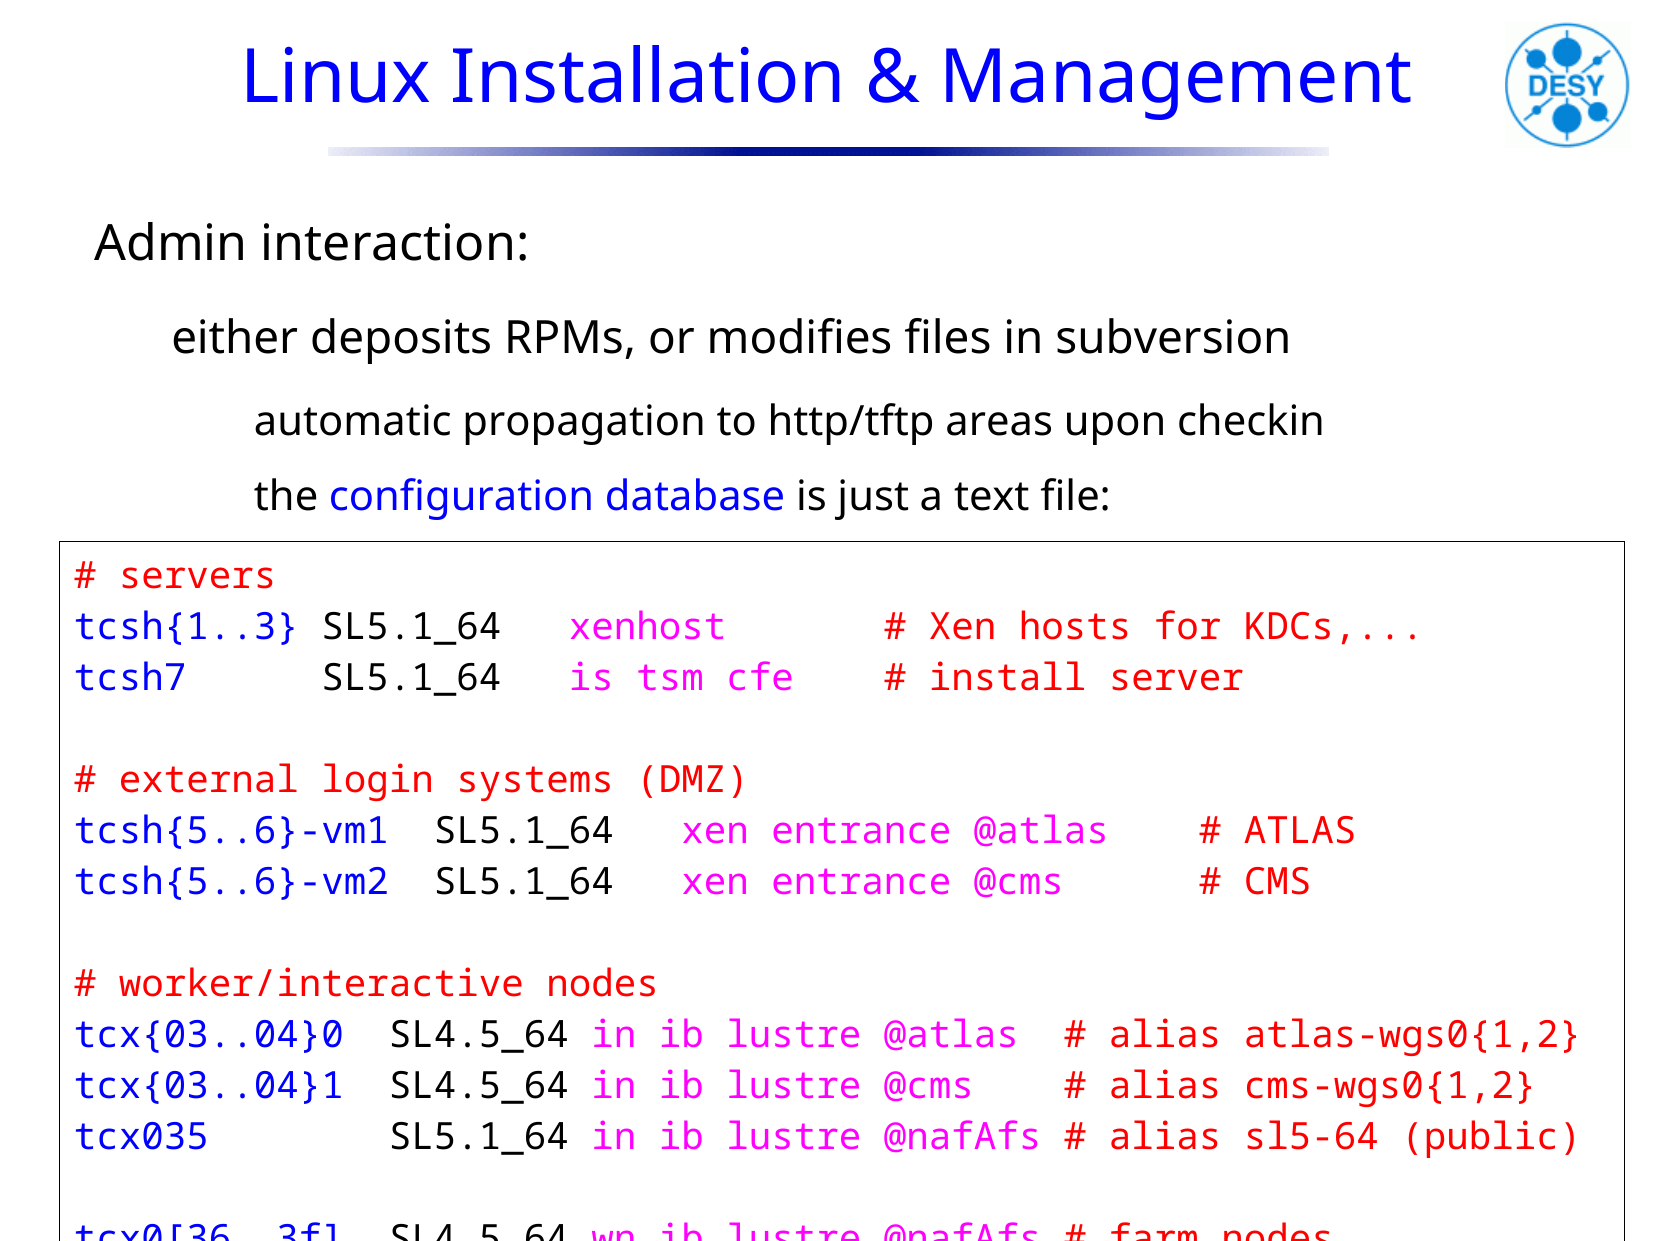

# Linux Installation & Management
Admin interaction:
either deposits RPMs, or modifies files in subversion
automatic propagation to http/tftp areas upon checkin
the configuration database is just a text file:
# servers
tcsh{1..3} SL5.1_64 xenhost # Xen hosts for KDCs,...
tcsh7 SL5.1_64 is tsm cfe # install server
# external login systems (DMZ)
tcsh{5..6}-vm1 SL5.1_64 xen entrance @atlas # ATLAS
tcsh{5..6}-vm2 SL5.1_64 xen entrance @cms # CMS
# worker/interactive nodes
tcx{03..04}0 SL4.5_64 in ib lustre @atlas # alias atlas-wgs0{1,2}
tcx{03..04}1 SL4.5_64 in ib lustre @cms # alias cms-wgs0{1,2}
tcx035 SL5.1_64 in ib lustre @nafAfs # alias sl5-64 (public)
tcx0[36..3f] SL4.5_64 wn ib lustre @nafAfs # farm nodes
tcx0[45..4f] SL4.5_64 wn ib lustre @nafAfs # farm nodes